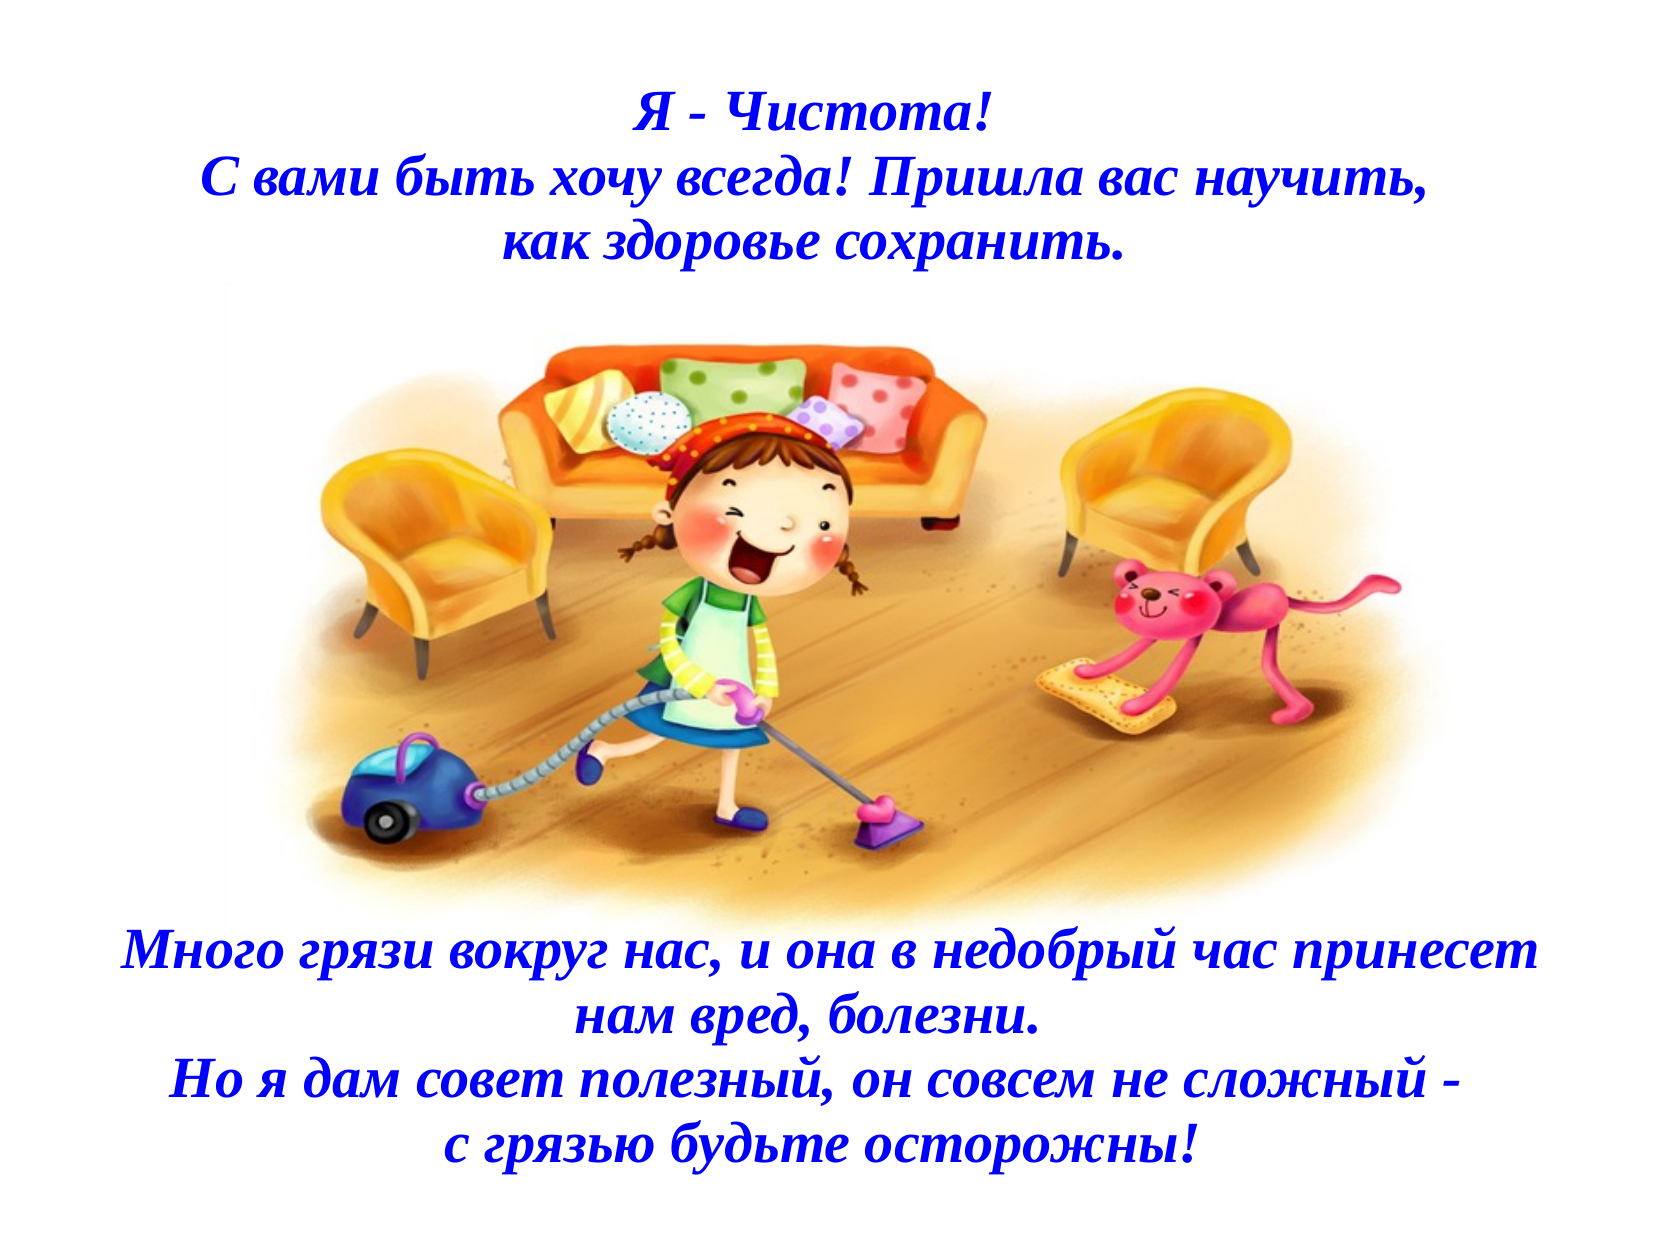

# Я - Чистота! С вами быть хочу всегда! Пришла вас научить, как здоровье сохранить.
 Много грязи вокруг нас, и она в недобрый час принесет нам вред, болезни. Но я дам совет полезный, он совсем не сложный - с грязью будьте осторожны!